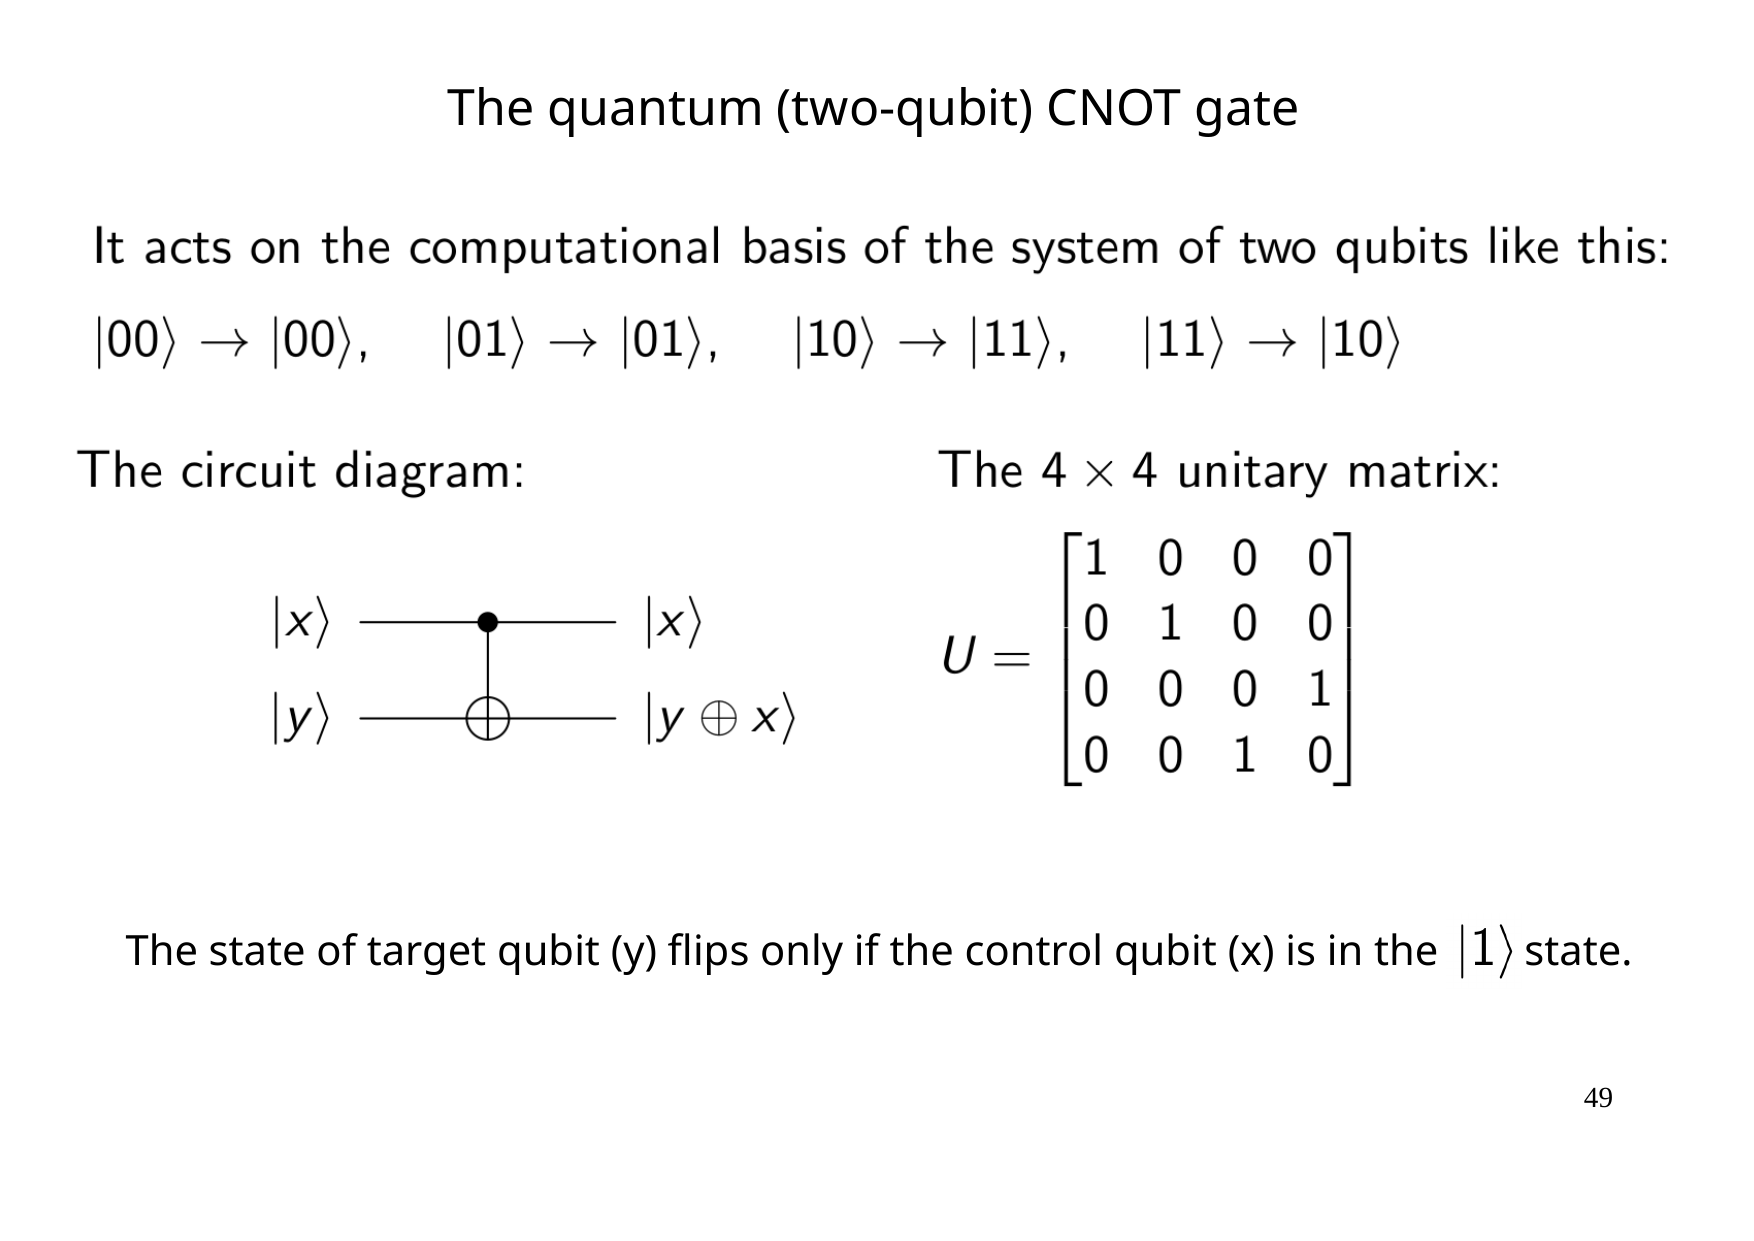

The quantum (two-qubit) CNOT gate
The state of target qubit (y) flips only if the control qubit (x) is in the state.
49